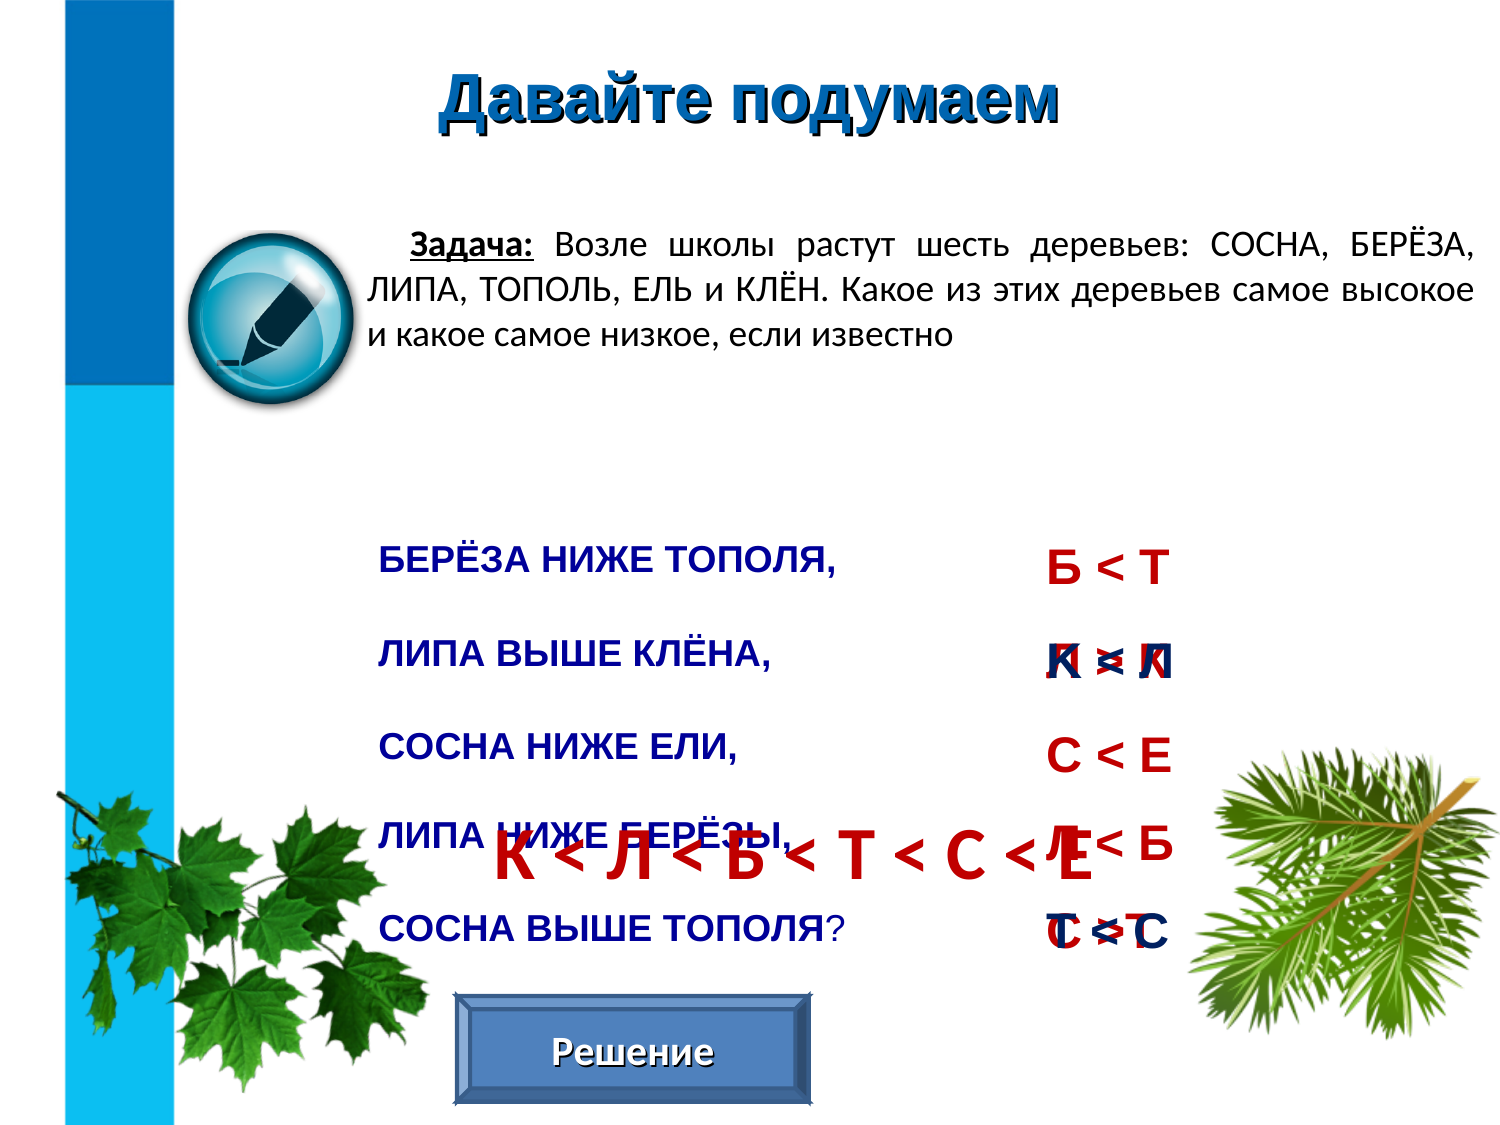

# Давайте подумаем
Задача: Возле школы растут шесть деревьев: СОСНА, БЕРЁЗА, ЛИПА, ТОПОЛЬ, ЕЛЬ и КЛЁН. Какое из этих деревьев самое высокое и какое самое низкое, если известно
БЕРЁЗА НИЖЕ ТОПОЛЯ,
Б < Т
ЛИПА ВЫШЕ КЛЁНА,
Л > К
K < Л
СОСНА НИЖЕ ЕЛИ,
С < Е
K < Л < Б < Т < С < Е
ЛИПА НИЖЕ БЕРЁЗЫ,
Л < Б
С >Т
Т < С
СОСНА ВЫШЕ ТОПОЛЯ?
Решение